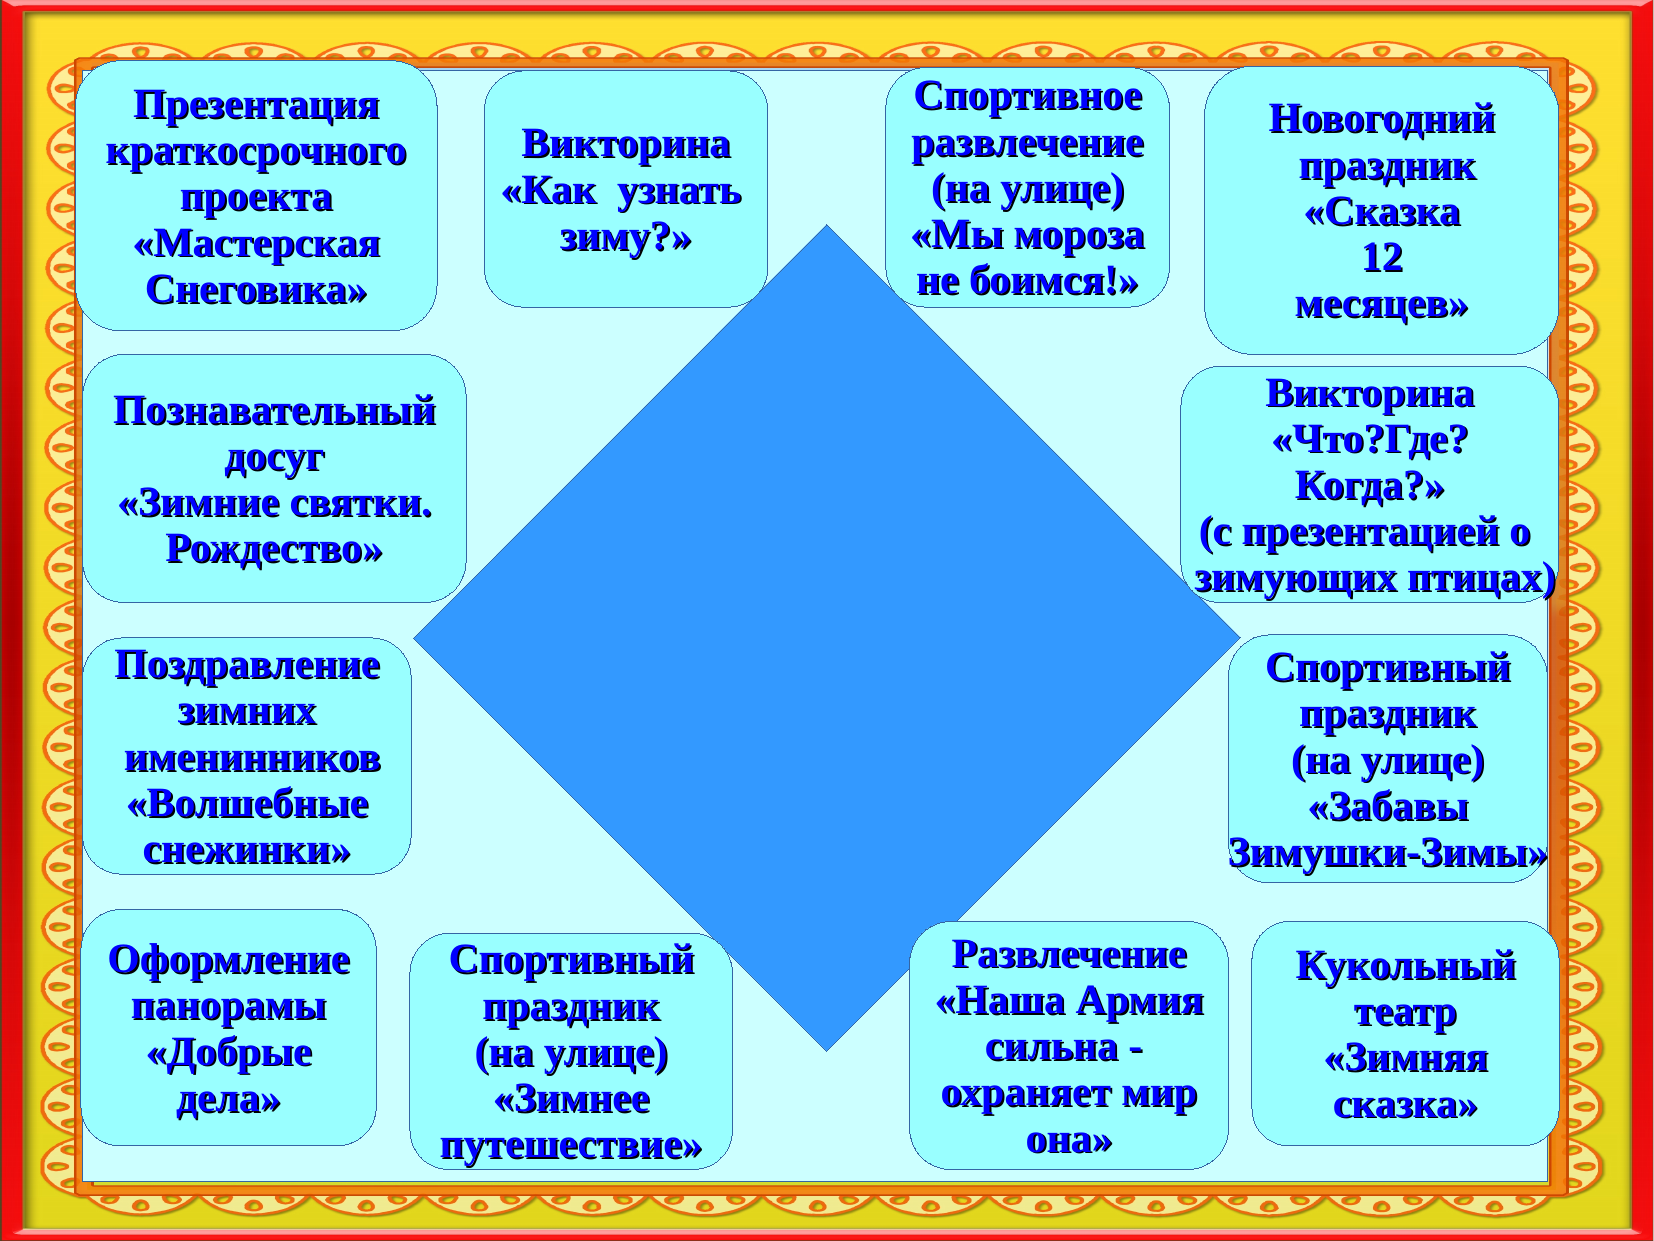

#
Презентация
краткосрочного
проекта
«Мастерская
Снеговика»
Новогодний
 праздник
«Сказка
12
месяцев»
Спортивное
развлечение
(на улице)
«Мы мороза
не боимся!»
Викторина
«Как узнать
зиму?»
Познавательный
досуг
«Зимние святки.
Рождество»
Викторина
«Что?Где?
Когда?»
(с презентацией о
 зимующих птицах)
Спортивный
праздник
(на улице)
«Забавы
Зимушки-Зимы»
Поздравление
зимних
 именинников
«Волшебные
снежинки»
Оформление
панорамы
«Добрые
дела»
Развлечение
«Наша Армия
сильна -
охраняет мир
она»
Кукольный
театр
«Зимняя
сказка»
Спортивный
праздник
(на улице)
«Зимнее
путешествие»